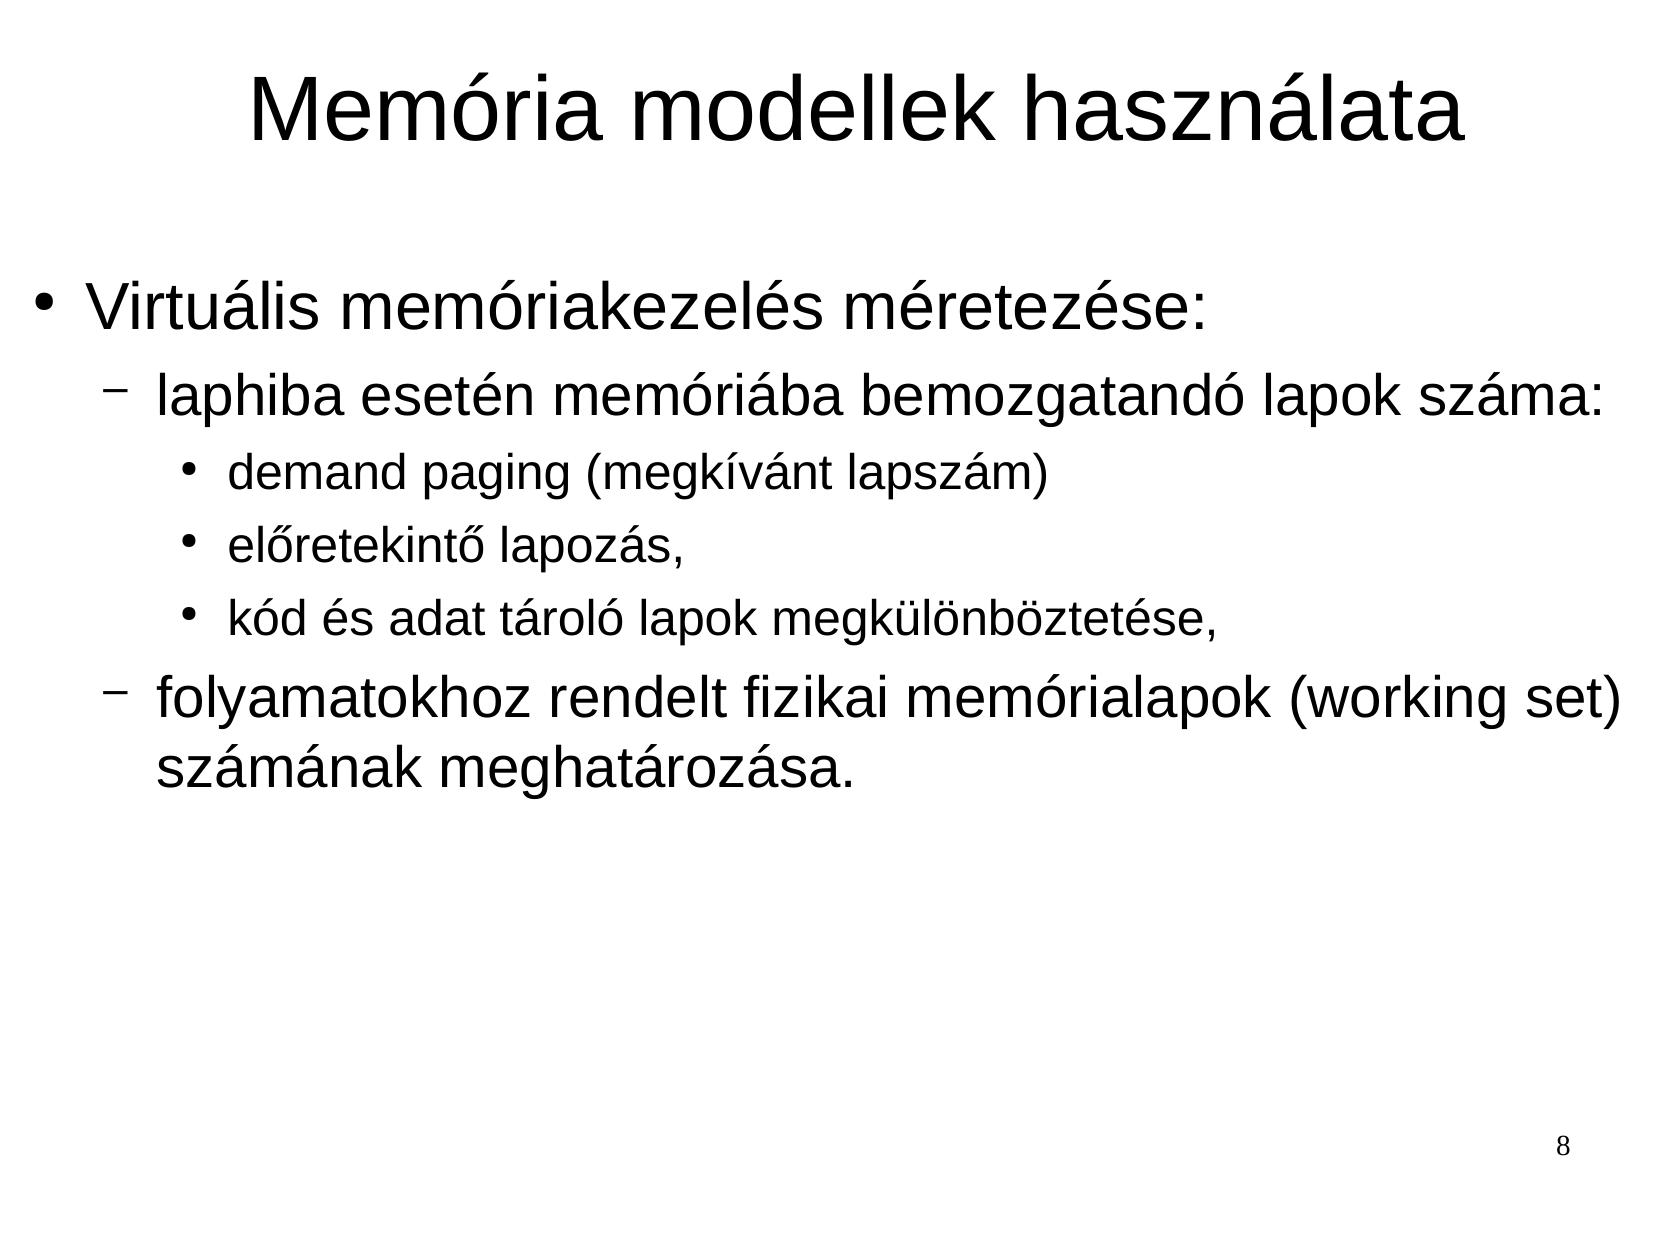

# Memória modellek használata
Virtuális memóriakezelés méretezése:
laphiba esetén memóriába bemozgatandó lapok száma:
demand paging (megkívánt lapszám)
előretekintő lapozás,
kód és adat tároló lapok megkülönböztetése,
folyamatokhoz rendelt fizikai memórialapok (working set) számának meghatározása.
8